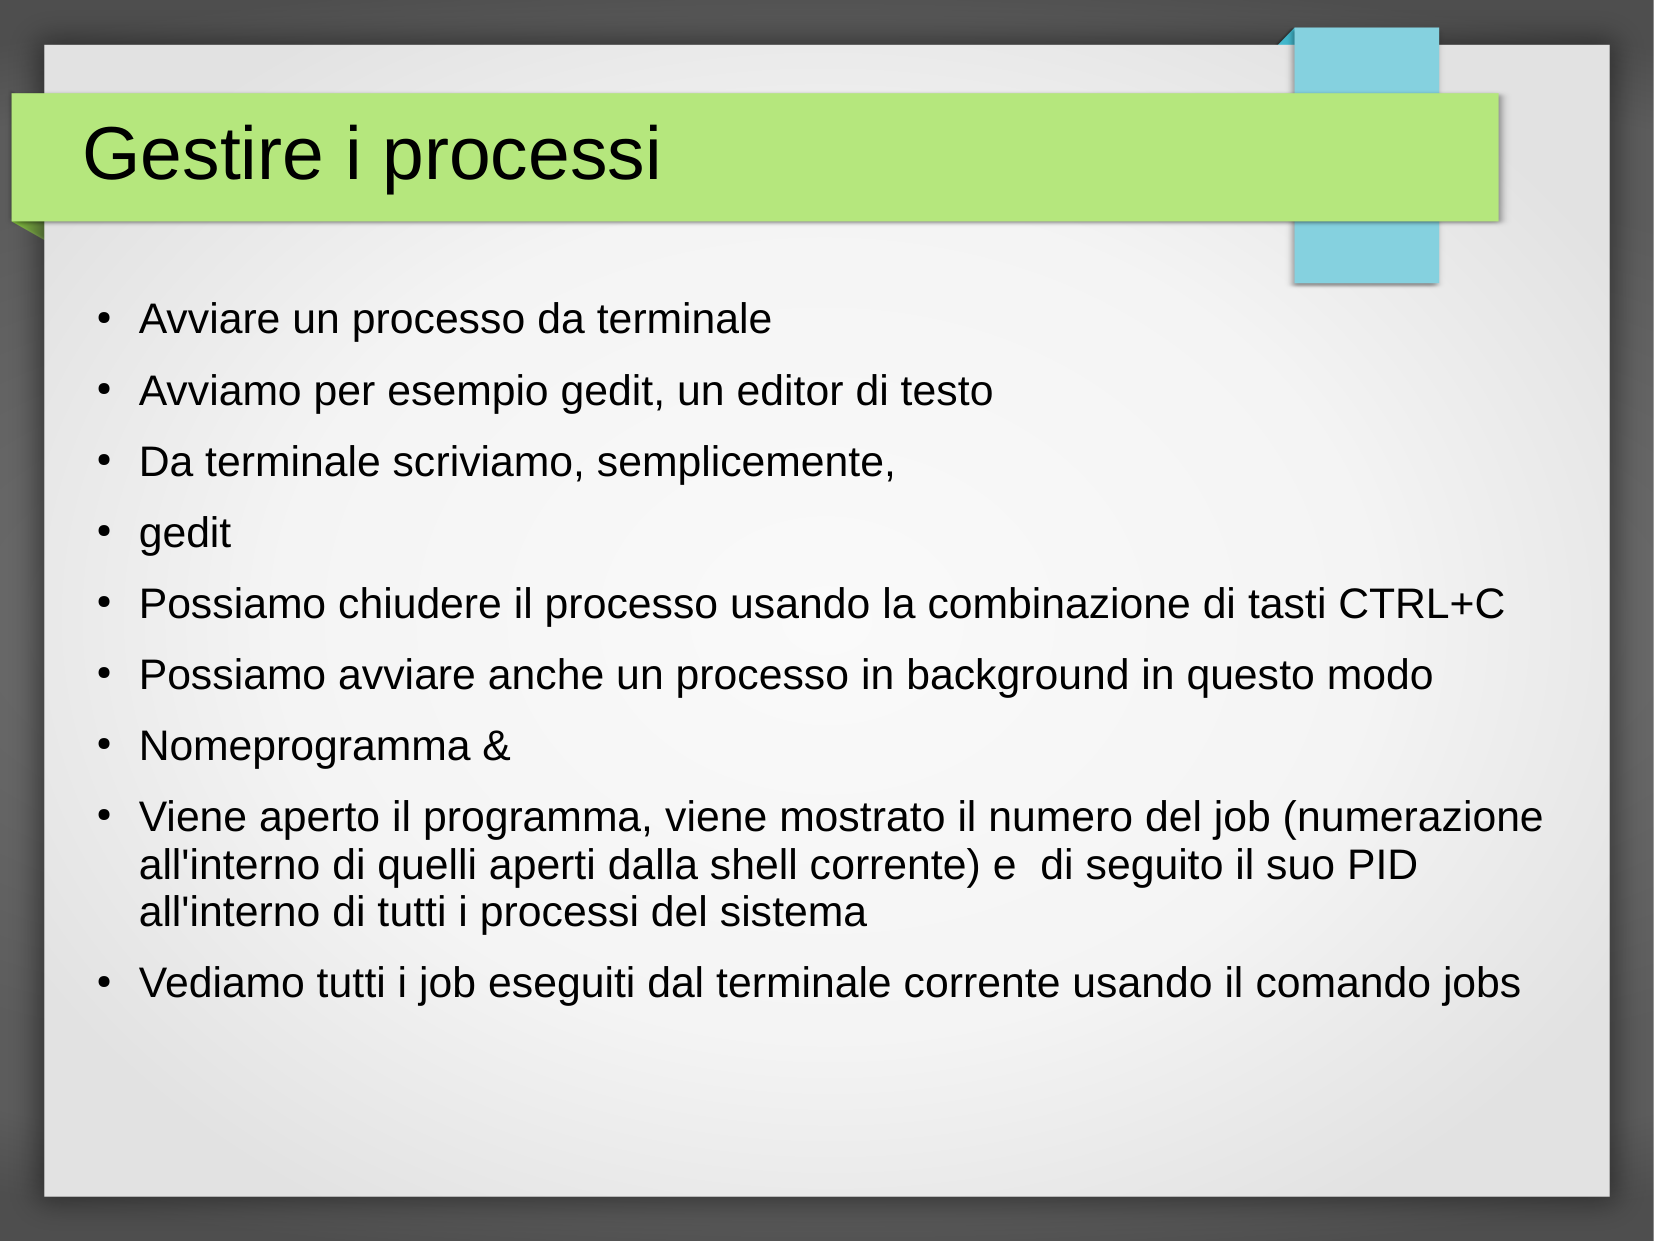

# Gestire i processi
Avviare un processo da terminale
Avviamo per esempio gedit, un editor di testo
Da terminale scriviamo, semplicemente,
gedit
Possiamo chiudere il processo usando la combinazione di tasti CTRL+C
Possiamo avviare anche un processo in background in questo modo
Nomeprogramma &
Viene aperto il programma, viene mostrato il numero del job (numerazione all'interno di quelli aperti dalla shell corrente) e di seguito il suo PID all'interno di tutti i processi del sistema
Vediamo tutti i job eseguiti dal terminale corrente usando il comando jobs